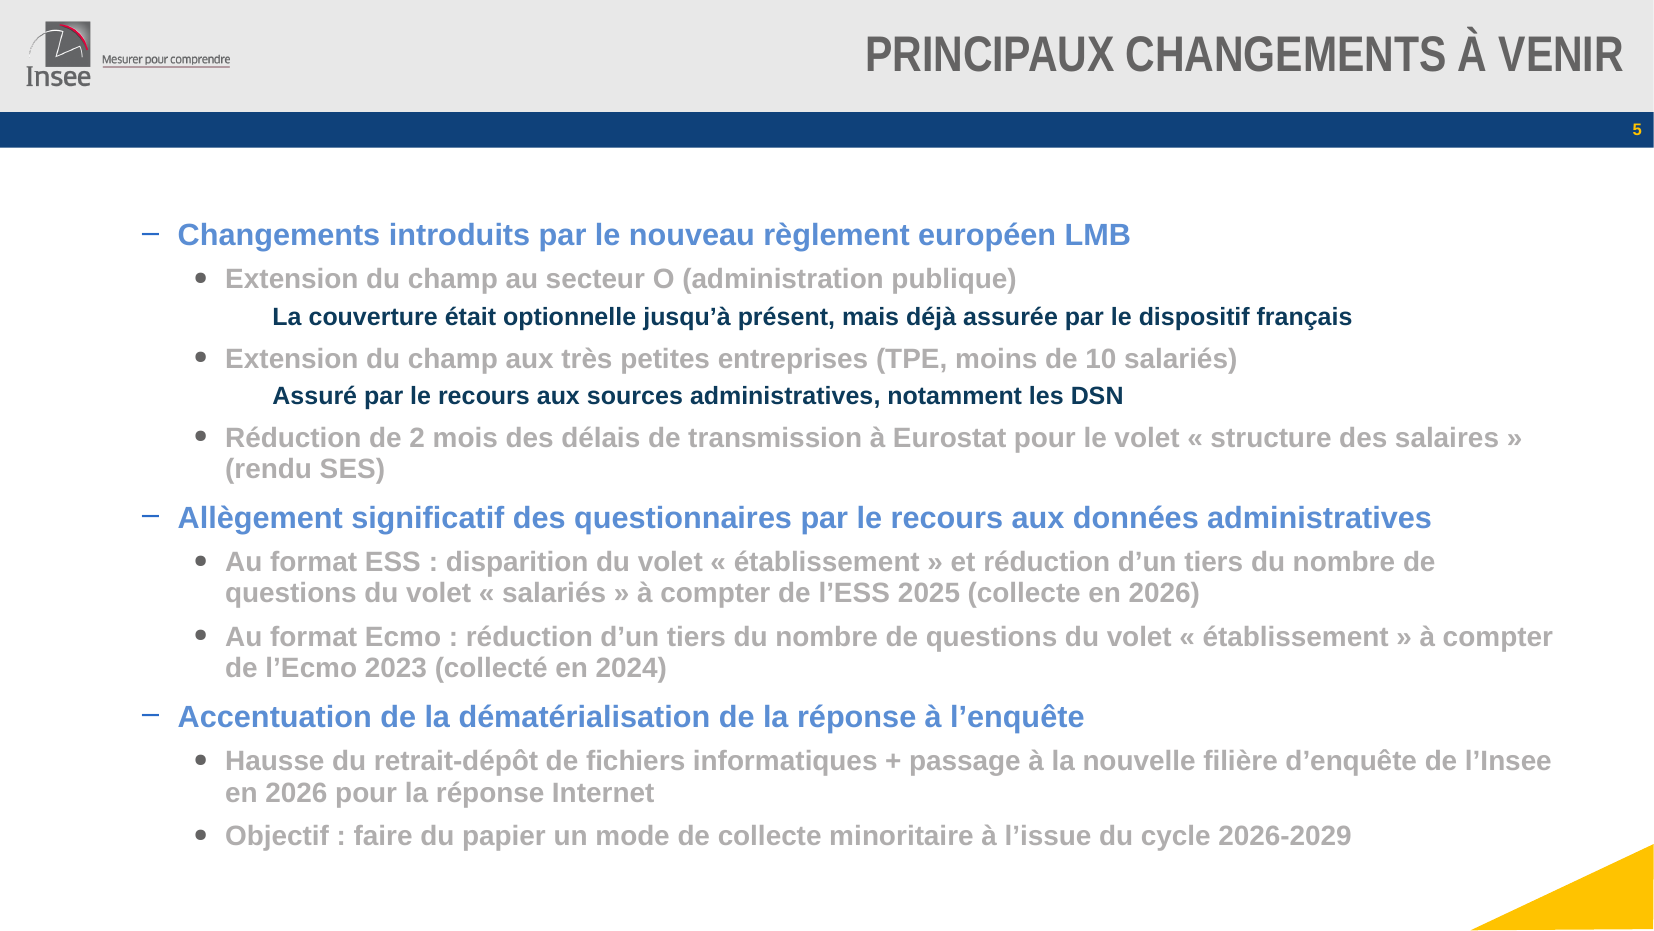

# Principaux changements à venir
5
Changements introduits par le nouveau règlement européen LMB
Extension du champ au secteur O (administration publique)
La couverture était optionnelle jusqu’à présent, mais déjà assurée par le dispositif français
Extension du champ aux très petites entreprises (TPE, moins de 10 salariés)
Assuré par le recours aux sources administratives, notamment les DSN
Réduction de 2 mois des délais de transmission à Eurostat pour le volet « structure des salaires » (rendu SES)
Allègement significatif des questionnaires par le recours aux données administratives
Au format ESS : disparition du volet « établissement » et réduction d’un tiers du nombre de questions du volet « salariés » à compter de l’ESS 2025 (collecte en 2026)
Au format Ecmo : réduction d’un tiers du nombre de questions du volet « établissement » à compter de l’Ecmo 2023 (collecté en 2024)
Accentuation de la dématérialisation de la réponse à l’enquête
Hausse du retrait-dépôt de fichiers informatiques + passage à la nouvelle filière d’enquête de l’Insee en 2026 pour la réponse Internet
Objectif : faire du papier un mode de collecte minoritaire à l’issue du cycle 2026-2029